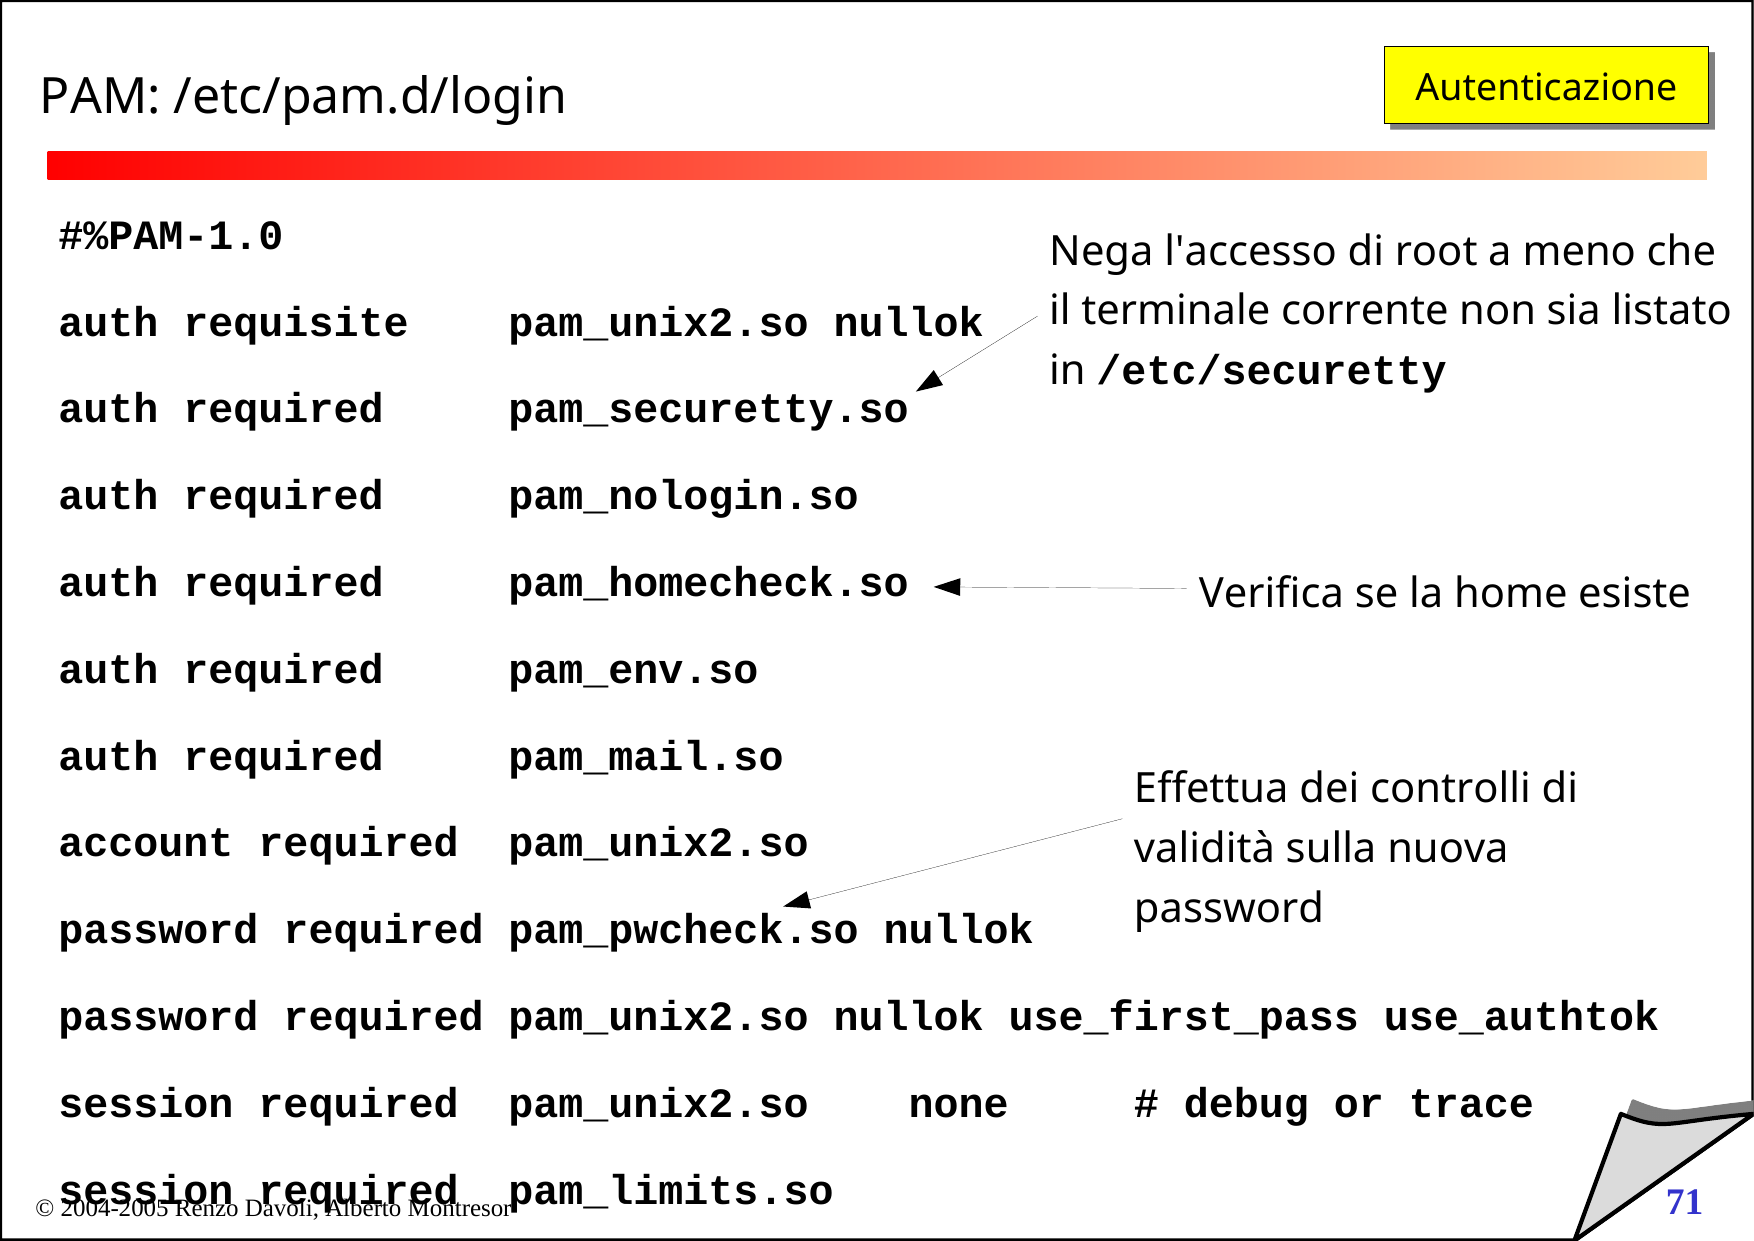

Autenticazione
# PAM: /etc/pam.d/login
#%PAM-1.0
auth requisite	pam_unix2.so nullok
auth required	pam_securetty.so
auth required	pam_nologin.so
auth required	pam_homecheck.so
auth required	pam_env.so
auth required	pam_mail.so
account required	pam_unix2.so
password required	pam_pwcheck.so nullok
password required	pam_unix2.so nullok use_first_pass use_authtok
session required	pam_unix2.so none # debug or trace
session required	pam_limits.so
Nega l'accesso di root a meno che
il terminale corrente non sia listato
in /etc/securetty
Verifica se la home esiste
Effettua dei controlli di
validità sulla nuova
password